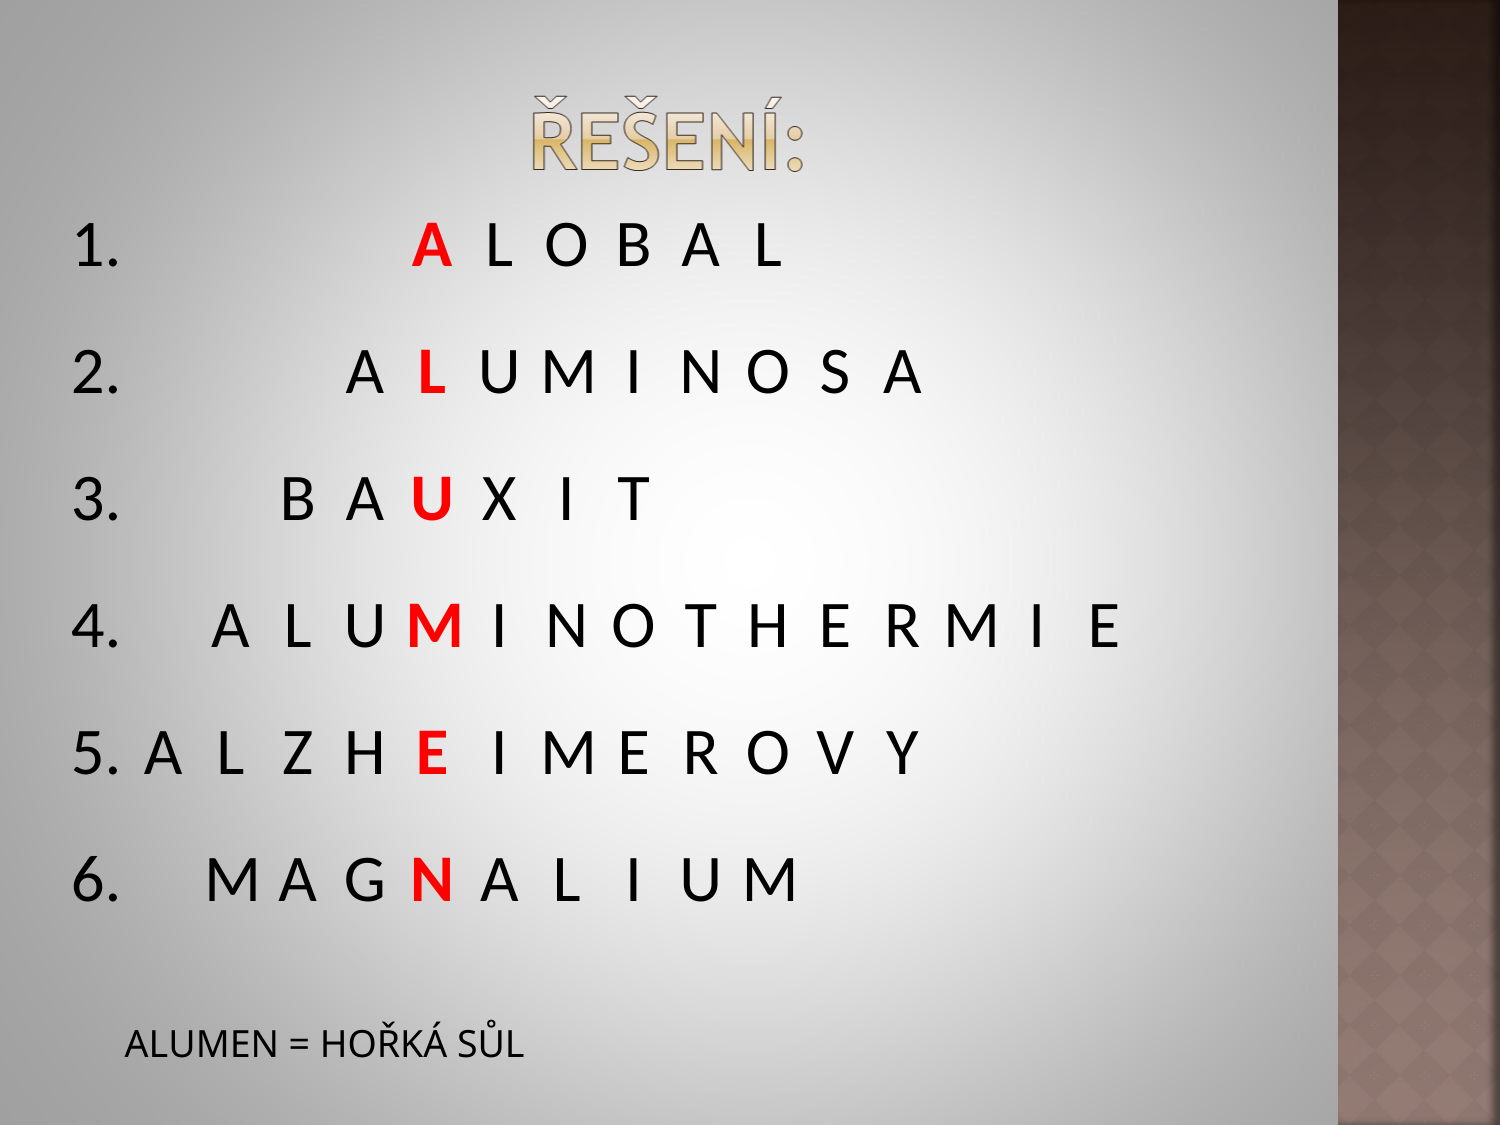

| 1. | | | | | A | L | O | B | A | L | | | | | |
| --- | --- | --- | --- | --- | --- | --- | --- | --- | --- | --- | --- | --- | --- | --- | --- |
| 2. | | | | A | L | U | M | I | N | O | S | A | | | |
| 3. | | | B | A | U | X | I | T | | | | | | | |
| 4. | | A | L | U | M | I | N | O | T | H | E | R | M | I | E |
| 5. | A | L | Z | H | E | I | M | E | R | O | V | Y | | | |
| 6. | | M | A | G | N | A | L | I | U | M | | | | | |
ALUMEN = HOŘKÁ SŮL